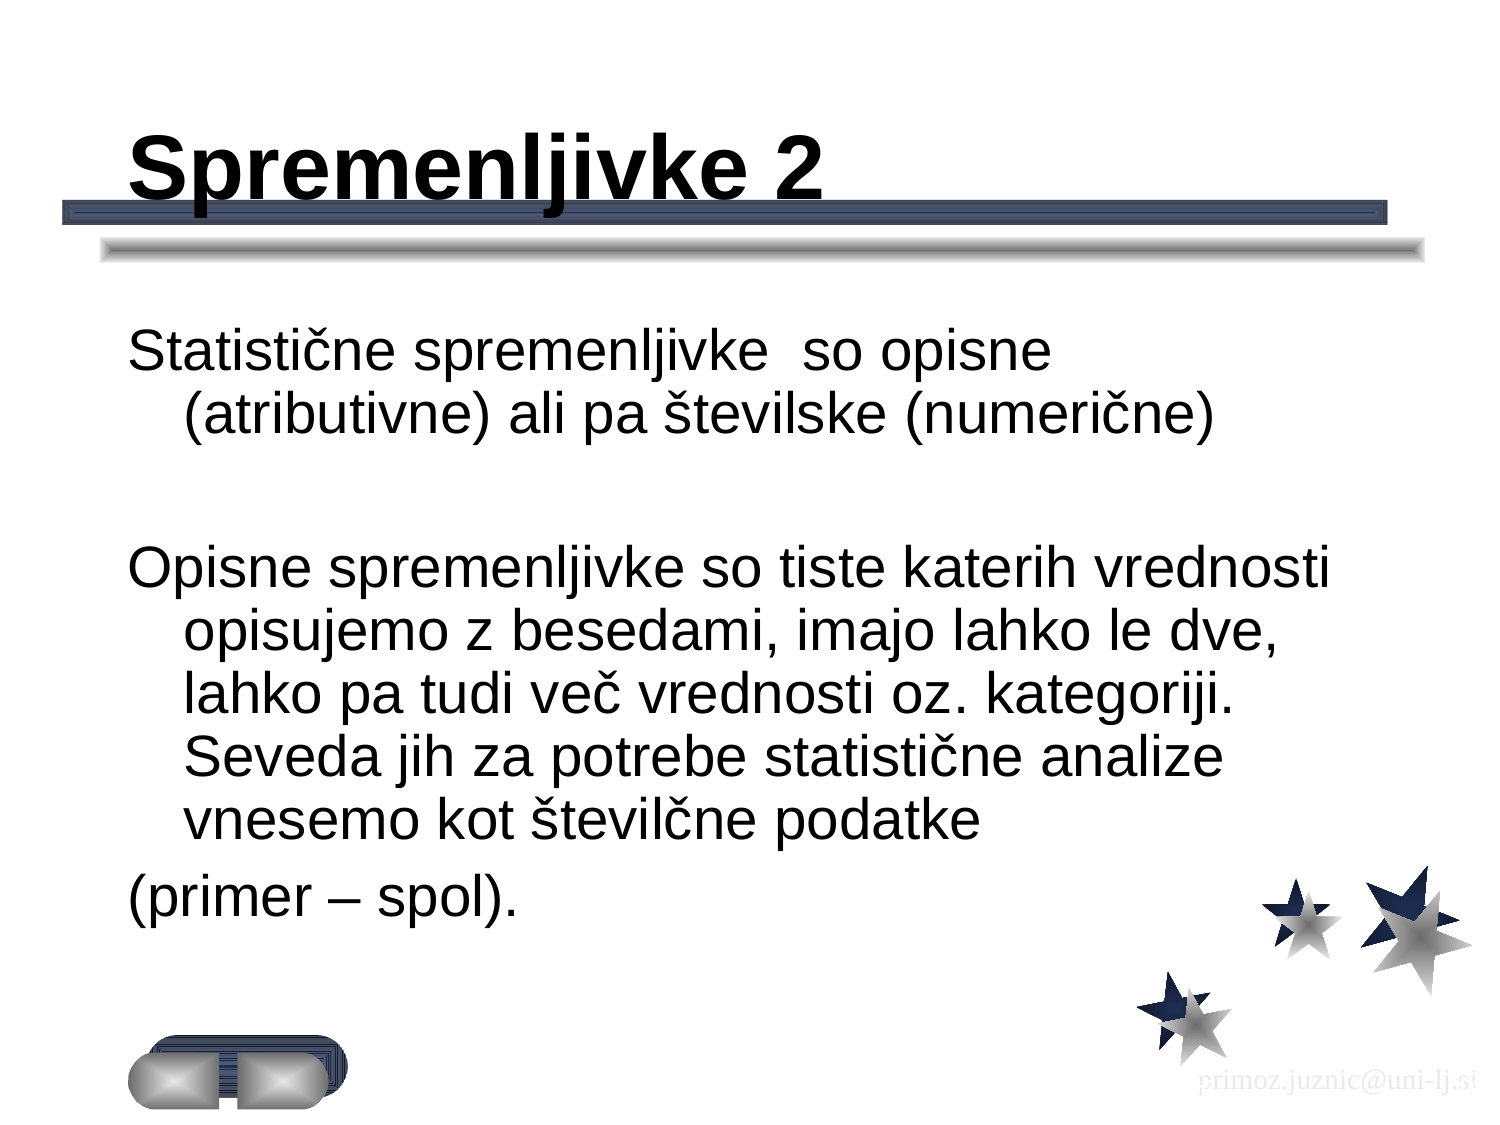

# Spremenljivke 2
Statistične spremenljivke so opisne (atributivne) ali pa številske (numerične)
Opisne spremenljivke so tiste katerih vrednosti opisujemo z besedami, imajo lahko le dve, lahko pa tudi več vrednosti oz. kategoriji. Seveda jih za potrebe statistične analize vnesemo kot številčne podatke
(primer – spol).
Primoz Juznic, BINK, FF, Univerza v Ljubljani